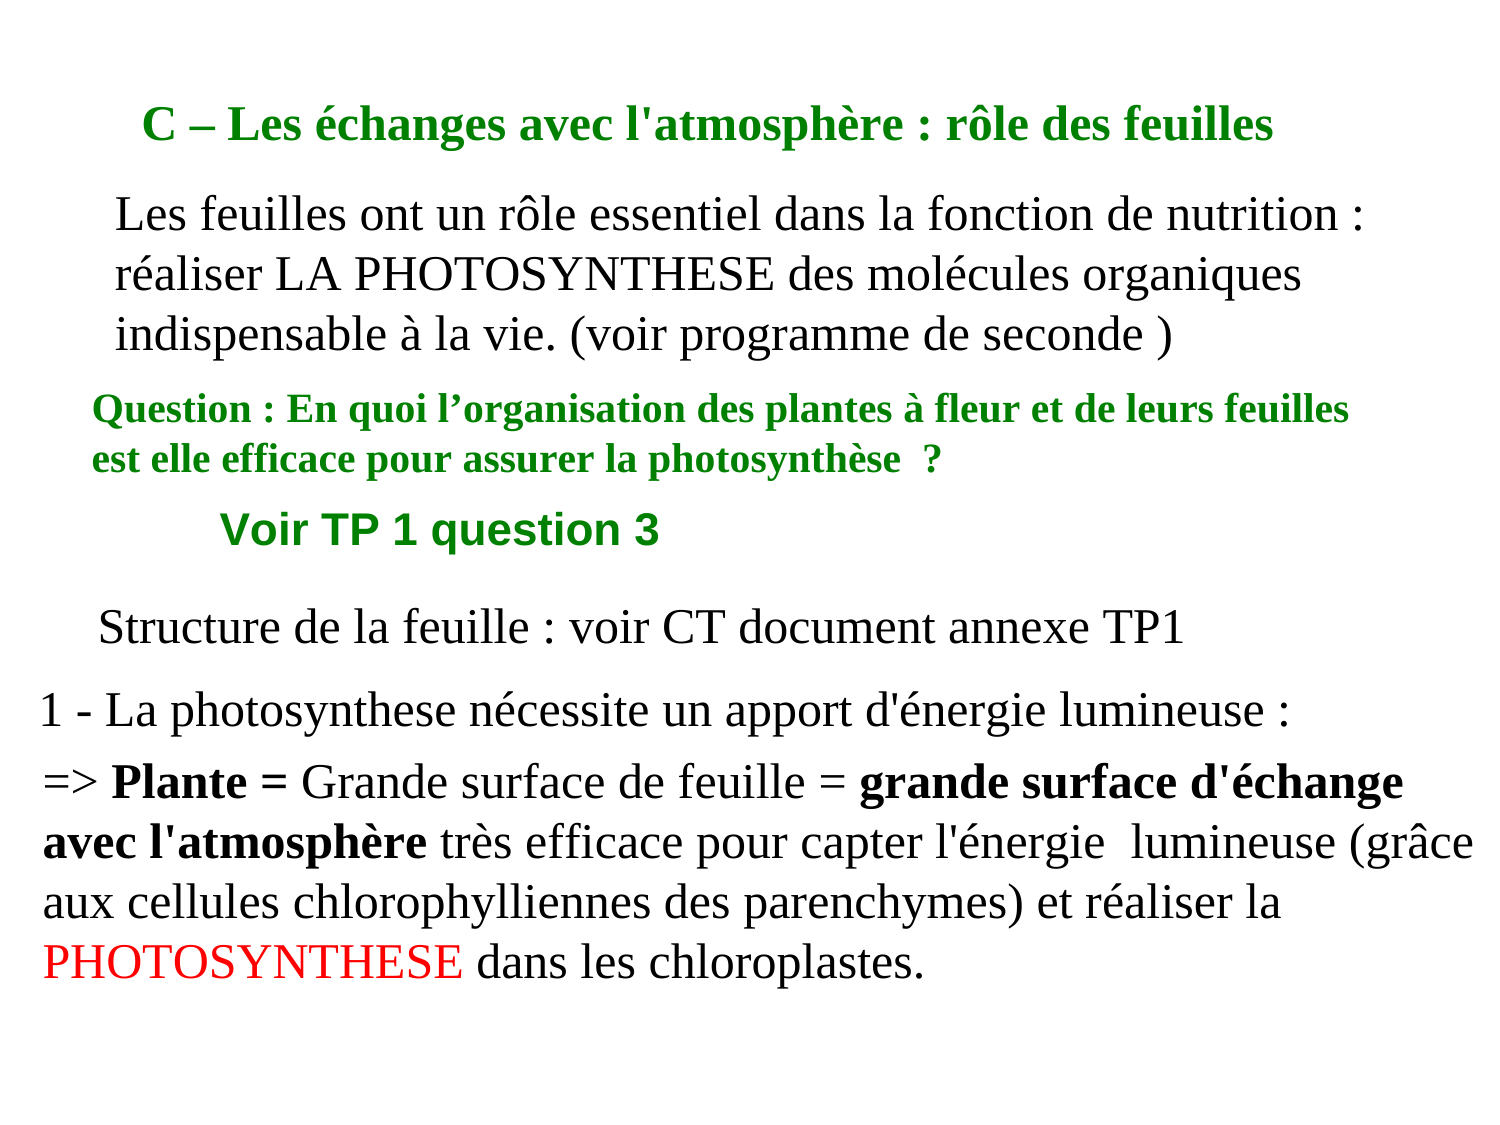

C – Les échanges avec l'atmosphère : rôle des feuilles
Les feuilles ont un rôle essentiel dans la fonction de nutrition : réaliser LA PHOTOSYNTHESE des molécules organiques indispensable à la vie. (voir programme de seconde )
Question : En quoi l’organisation des plantes à fleur et de leurs feuilles est elle efficace pour assurer la photosynthèse ?
Voir TP 1 question 3
Structure de la feuille : voir CT document annexe TP1
1 - La photosynthese nécessite un apport d'énergie lumineuse :
=> Plante = Grande surface de feuille = grande surface d'échange avec l'atmosphère très efficace pour capter l'énergie lumineuse (grâce aux cellules chlorophylliennes des parenchymes) et réaliser la PHOTOSYNTHESE dans les chloroplastes.